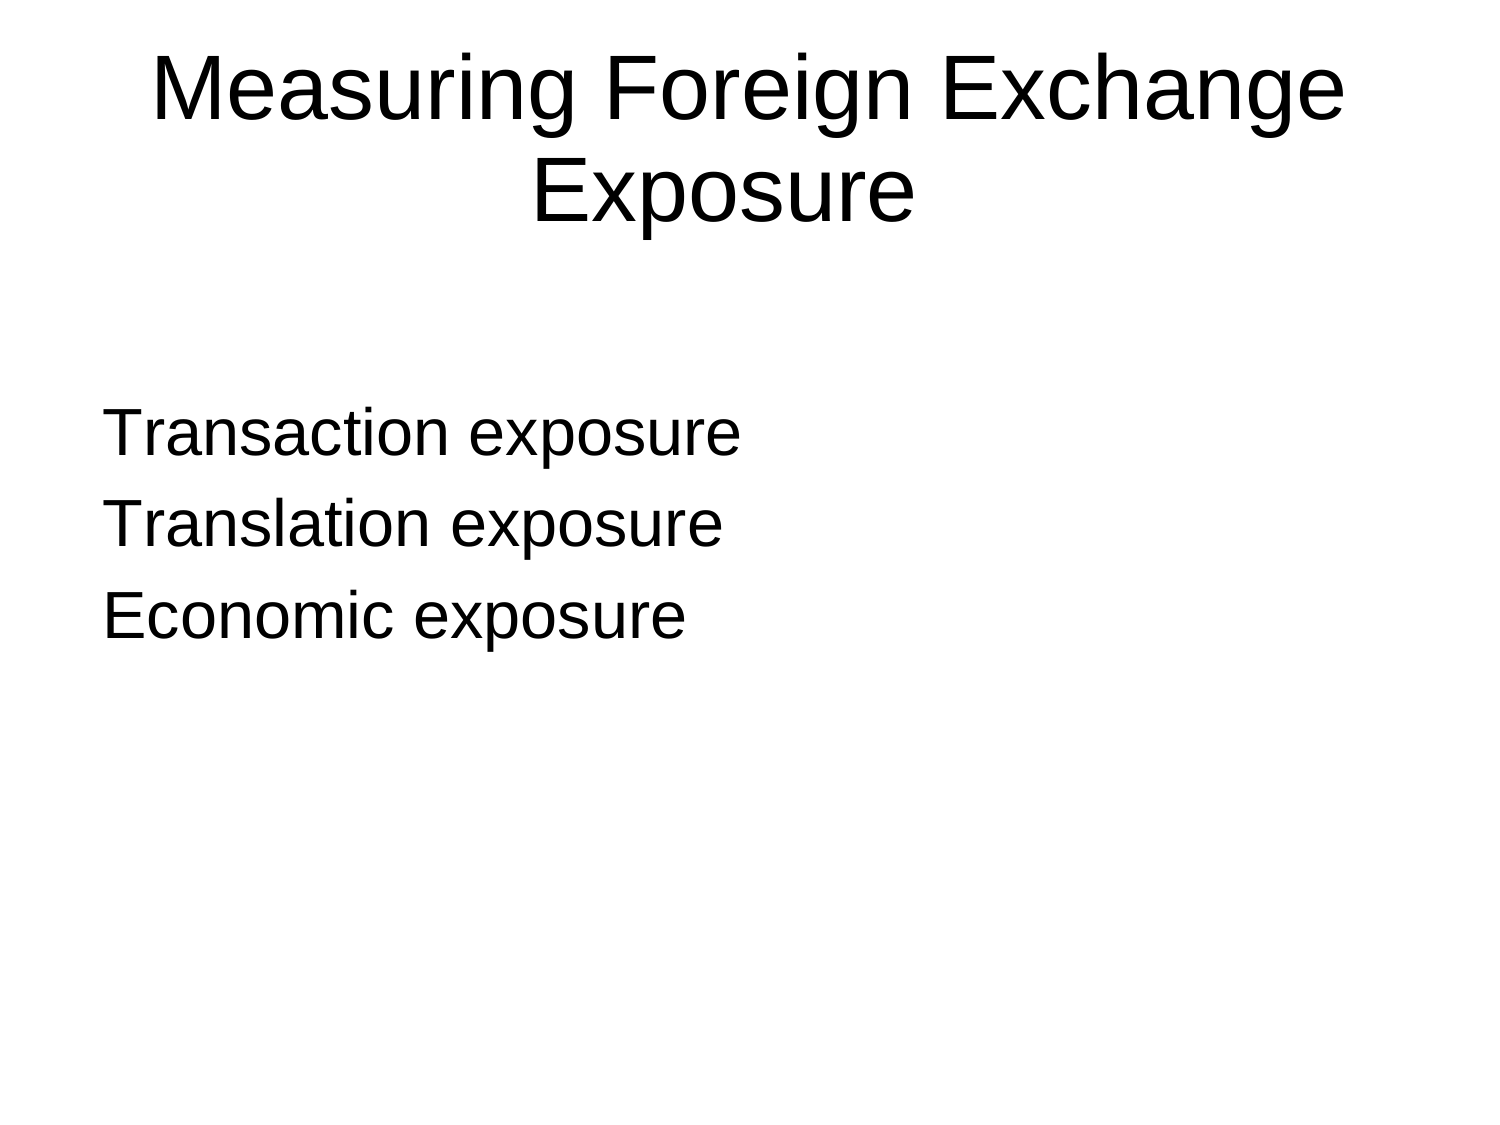

# Measuring Foreign Exchange Exposure
Transaction exposure
Translation exposure
Economic exposure